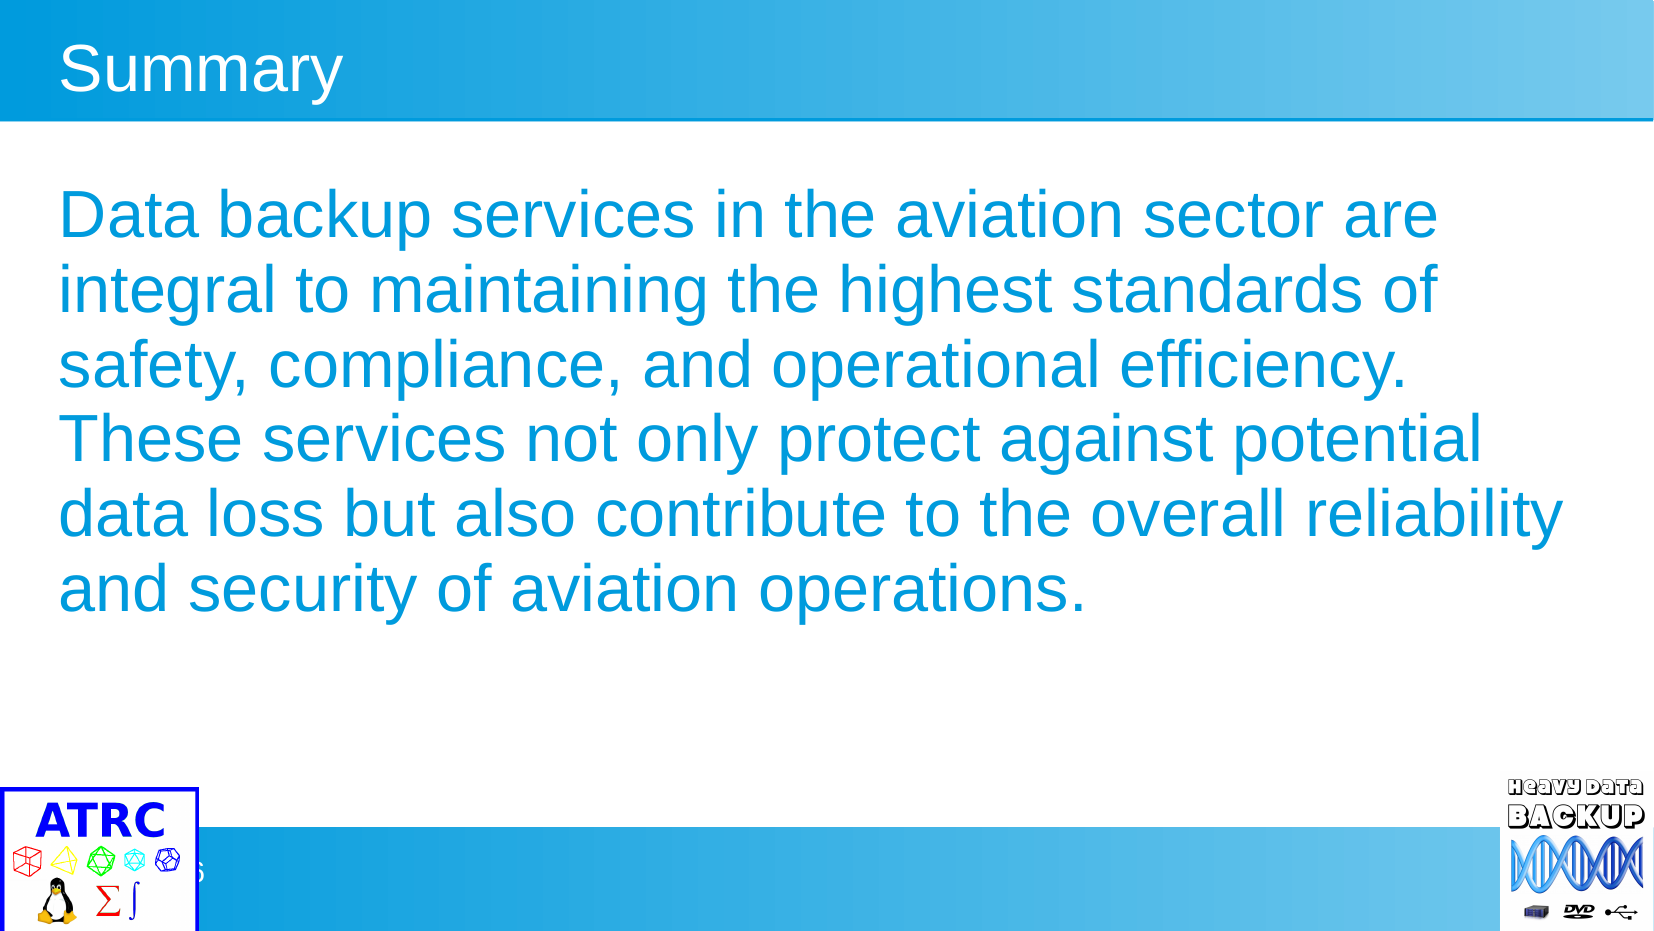

# Summary
Data backup services in the aviation sector are integral to maintaining the highest standards of safety, compliance, and operational efficiency.
These services not only protect against potential data loss but also contribute to the overall reliability and security of aviation operations.
41